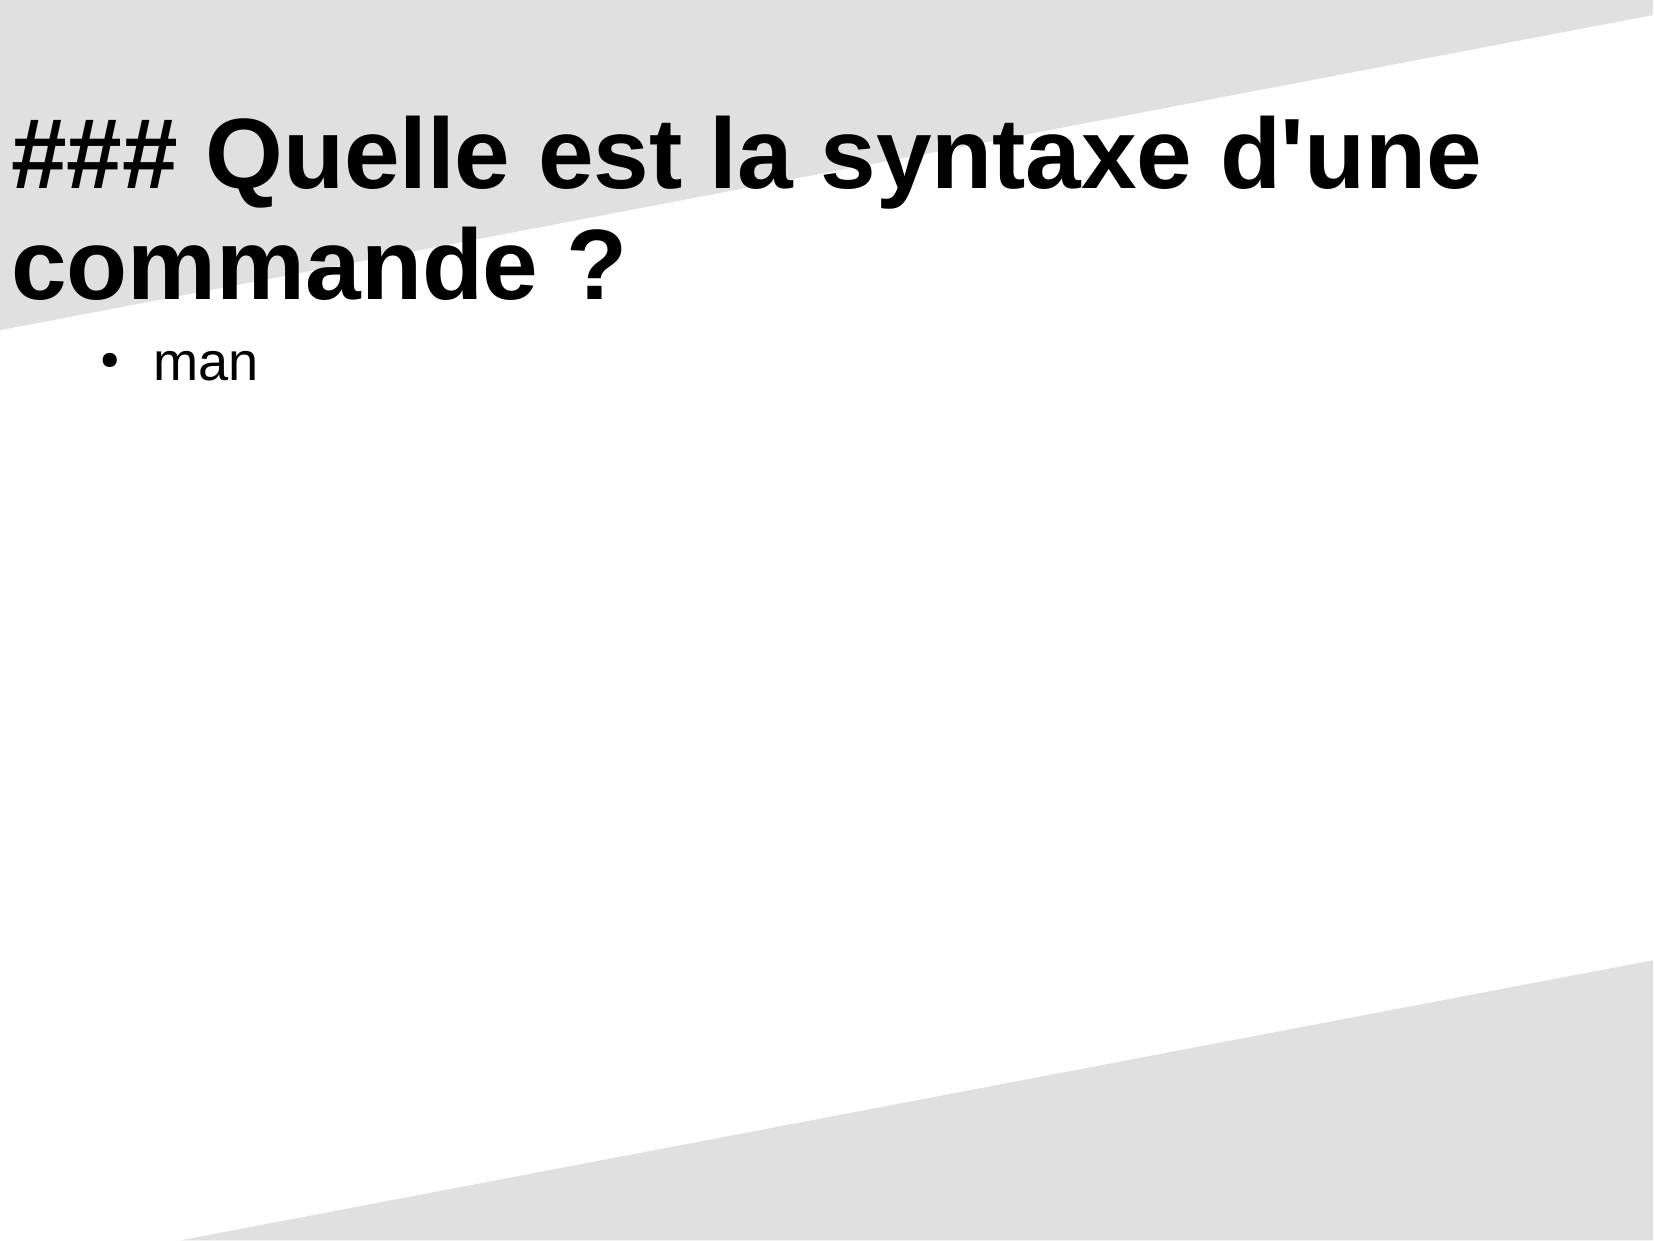

# ### Quelle est la syntaxe d'une commande ?
man